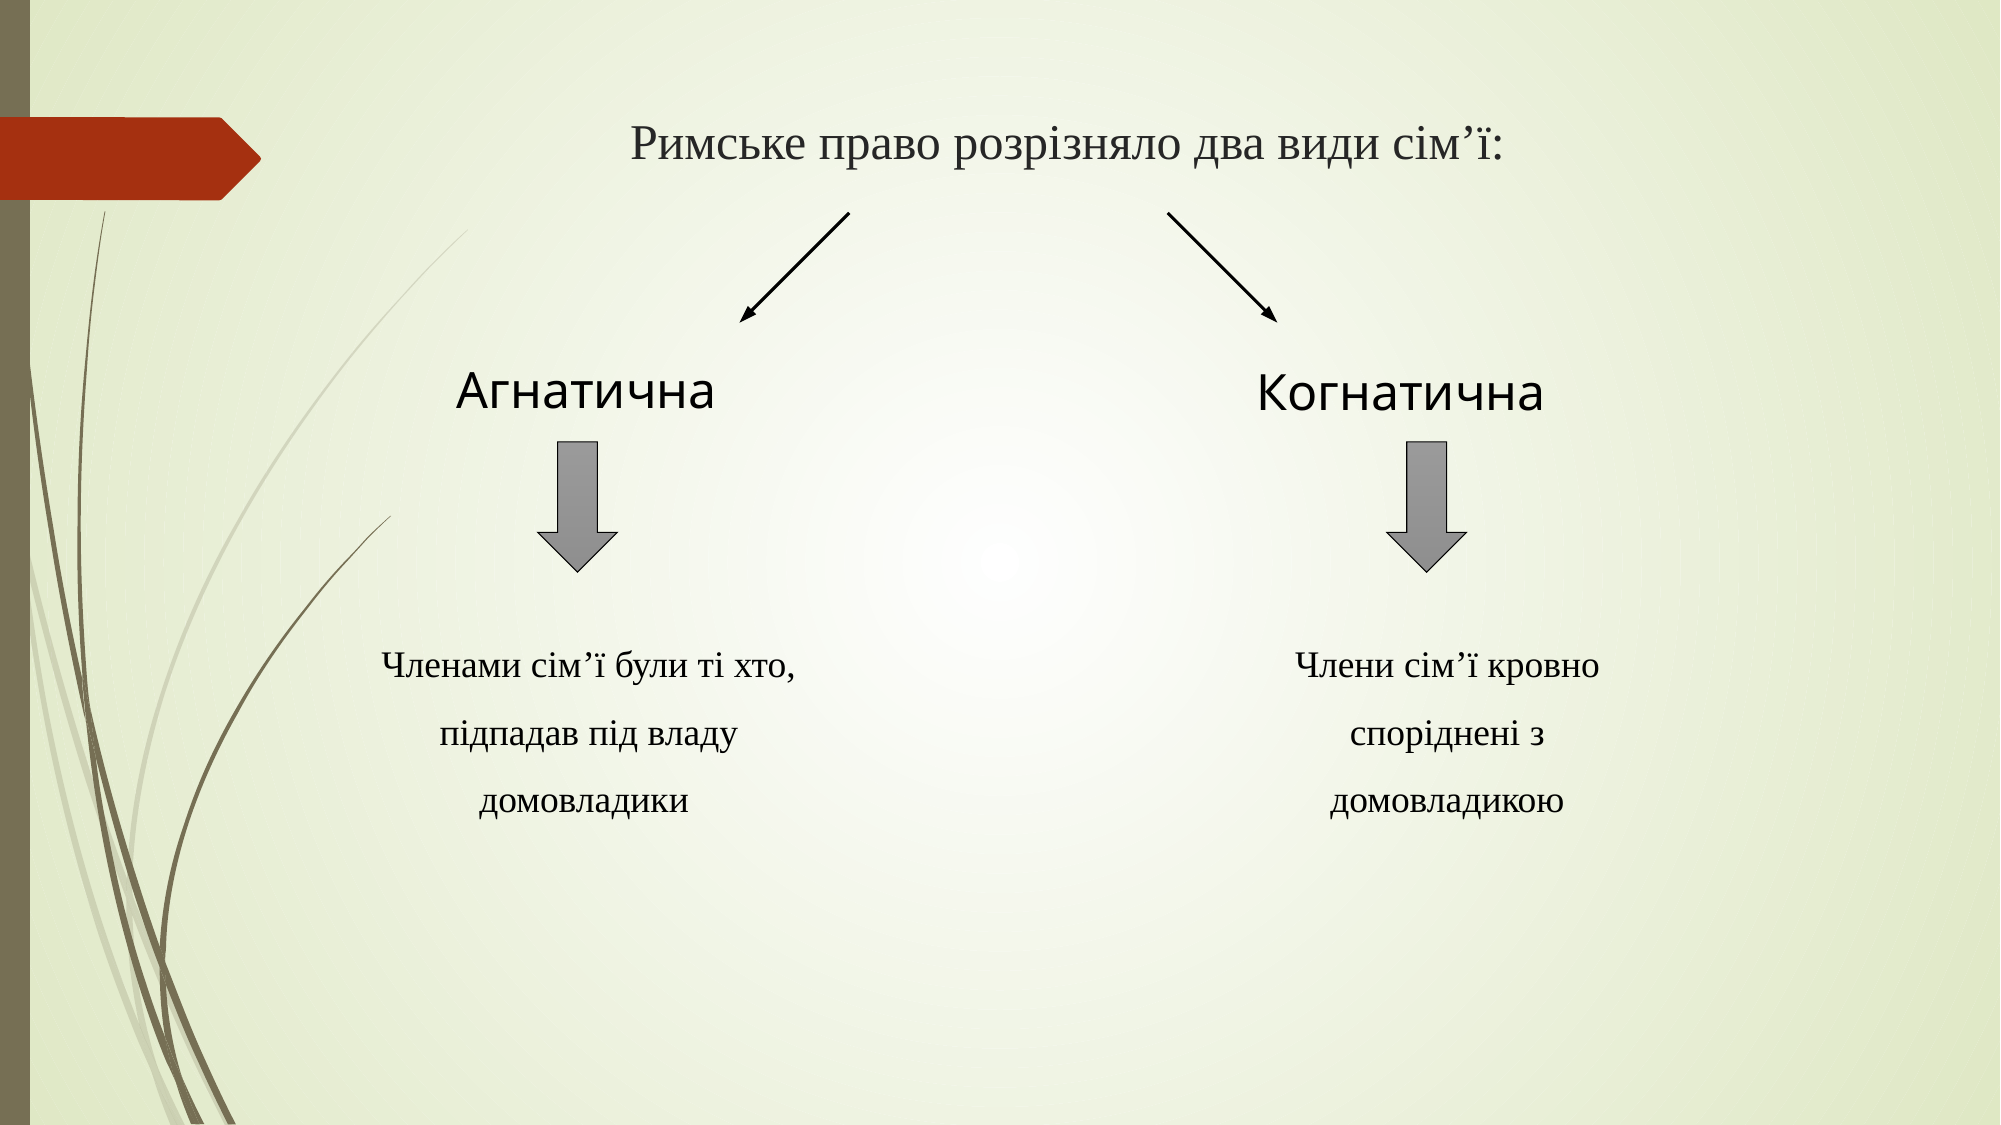

# Римське право розрізняло два види сім’ї:
Агнатична
Когнатична
Членами сім’ї були ті хто, підпадав під владу домовладики
Члени сім’ї кровно споріднені з домовладикою